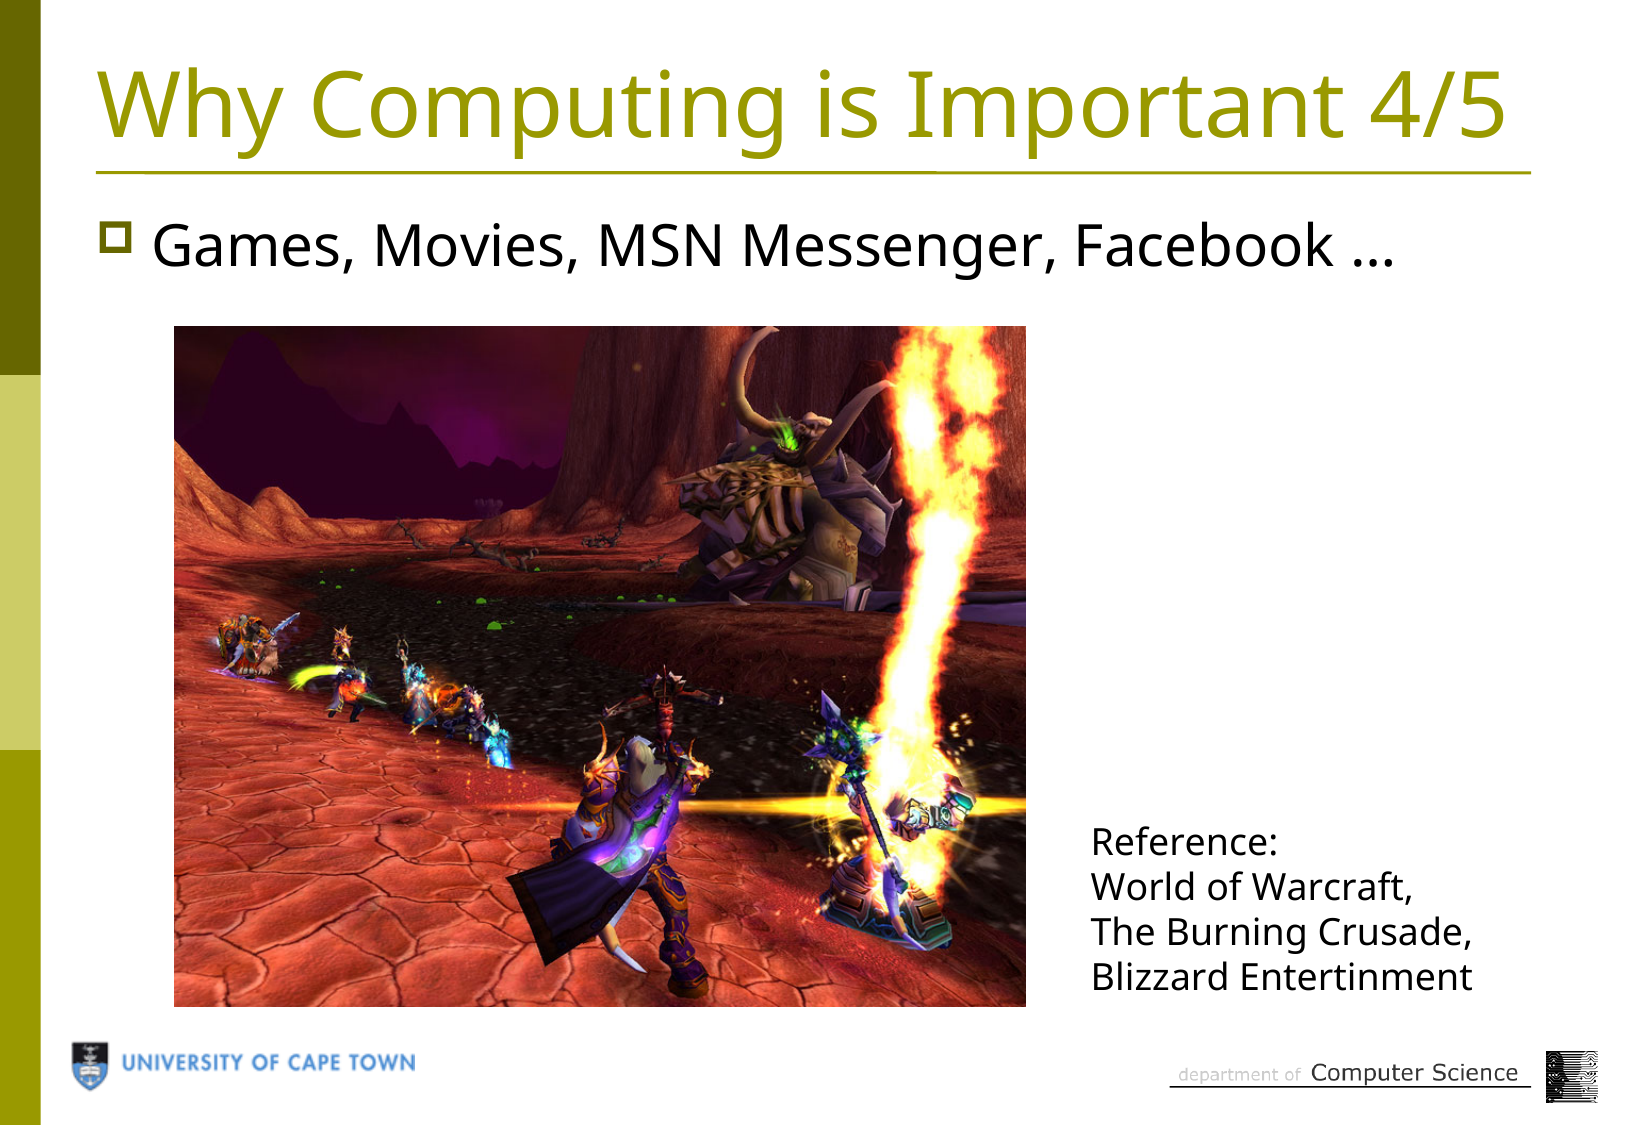

# Why Computing is Important 4/5
Games, Movies, MSN Messenger, Facebook …
Reference:
World of Warcraft,
The Burning Crusade,
Blizzard Entertinment